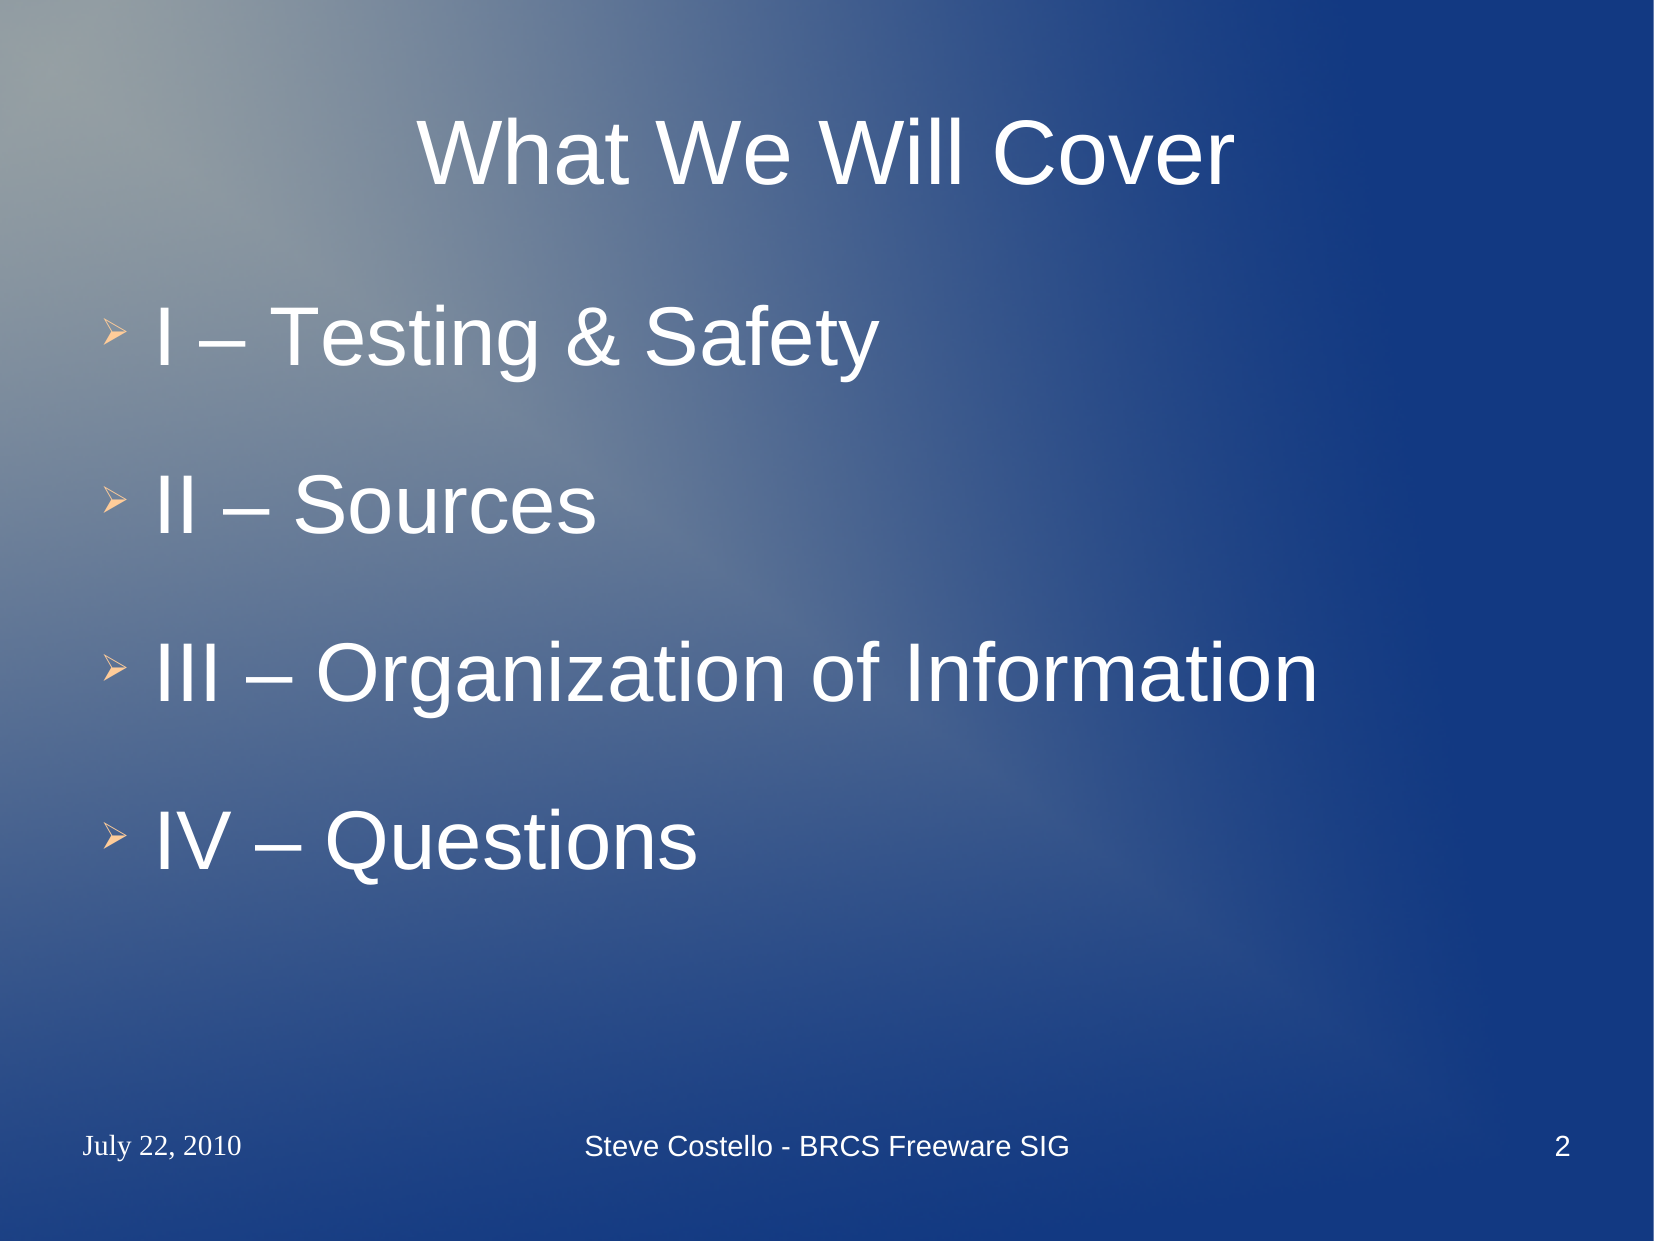

# What We Will Cover
I – Testing & Safety
II – Sources
III – Organization of Information
IV – Questions
July 22, 2010
Steve Costello - BRCS Freeware SIG
2